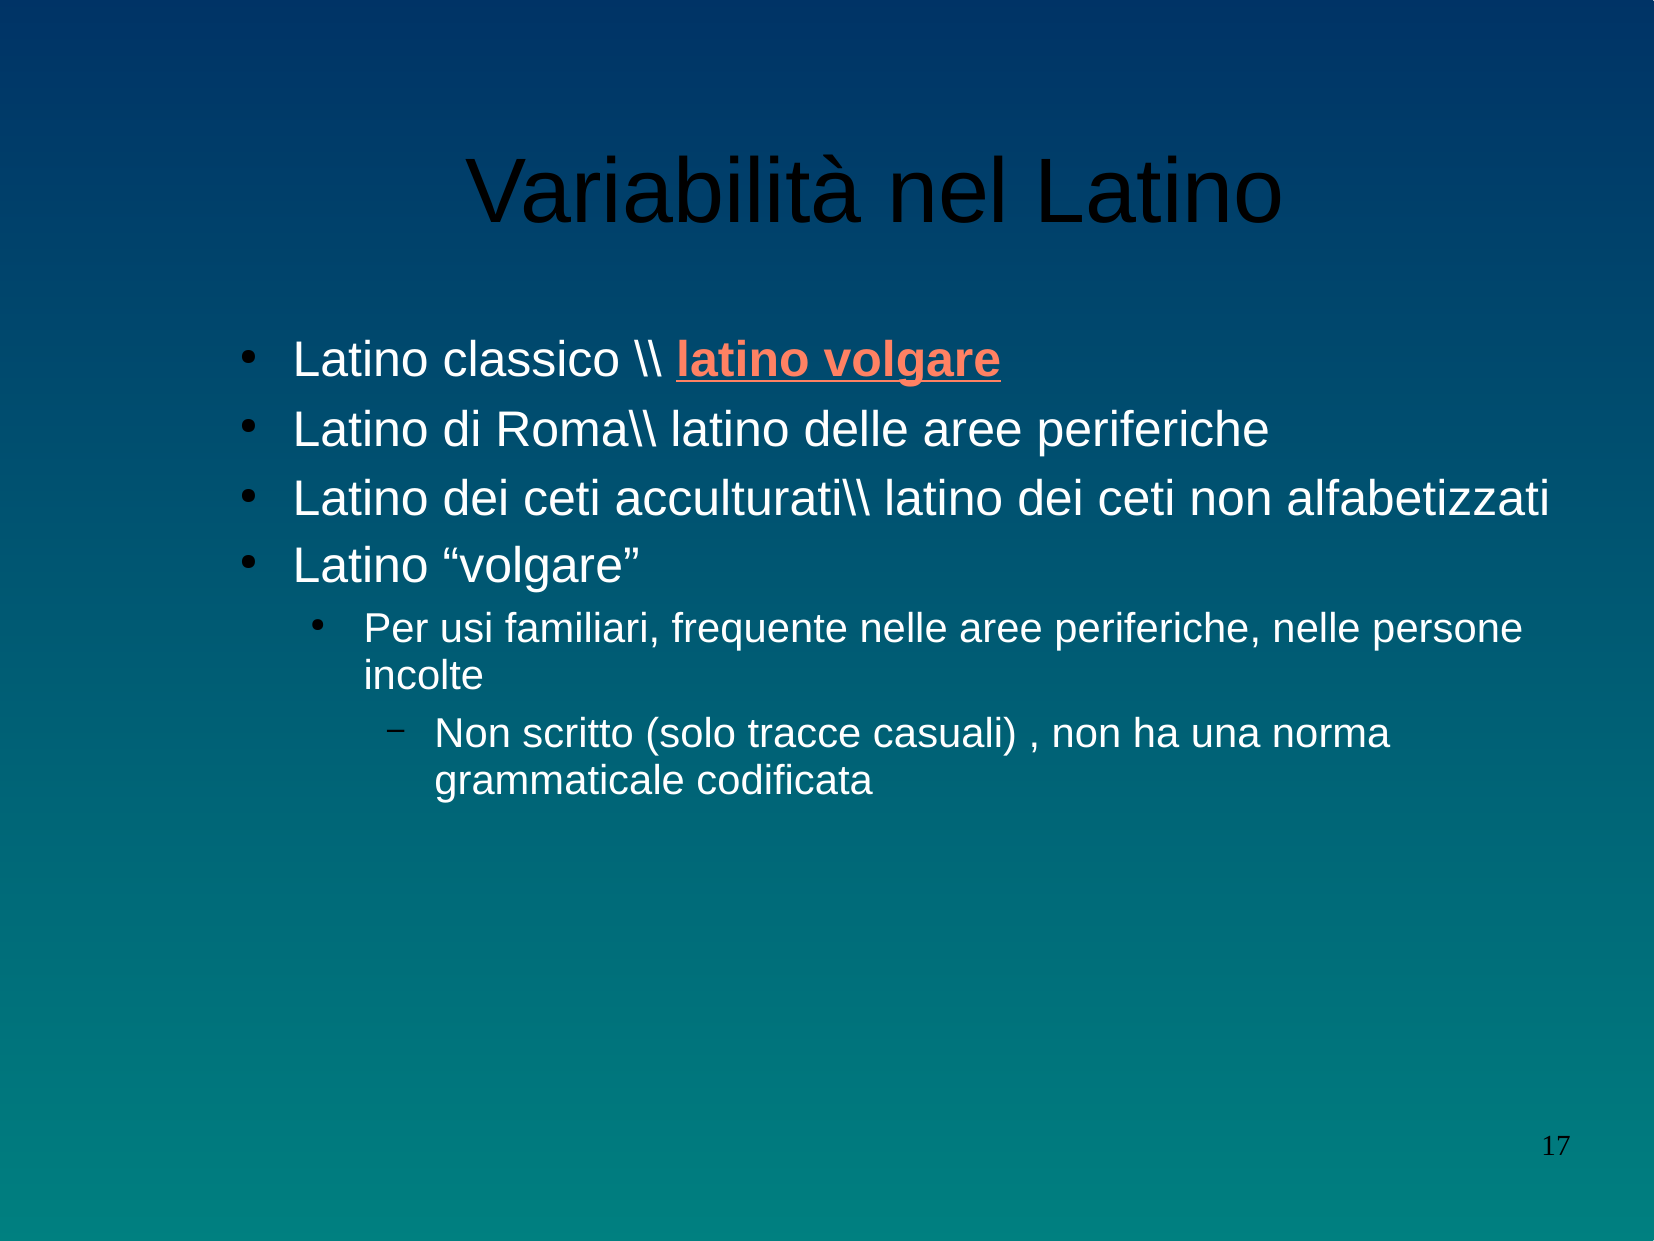

# Variabilità nel Latino
Latino classico \\ latino volgare
Latino di Roma\\ latino delle aree periferiche
Latino dei ceti acculturati\\ latino dei ceti non alfabetizzati
Latino “volgare”
Per usi familiari, frequente nelle aree periferiche, nelle persone incolte
Non scritto (solo tracce casuali) , non ha una norma grammaticale codificata
17